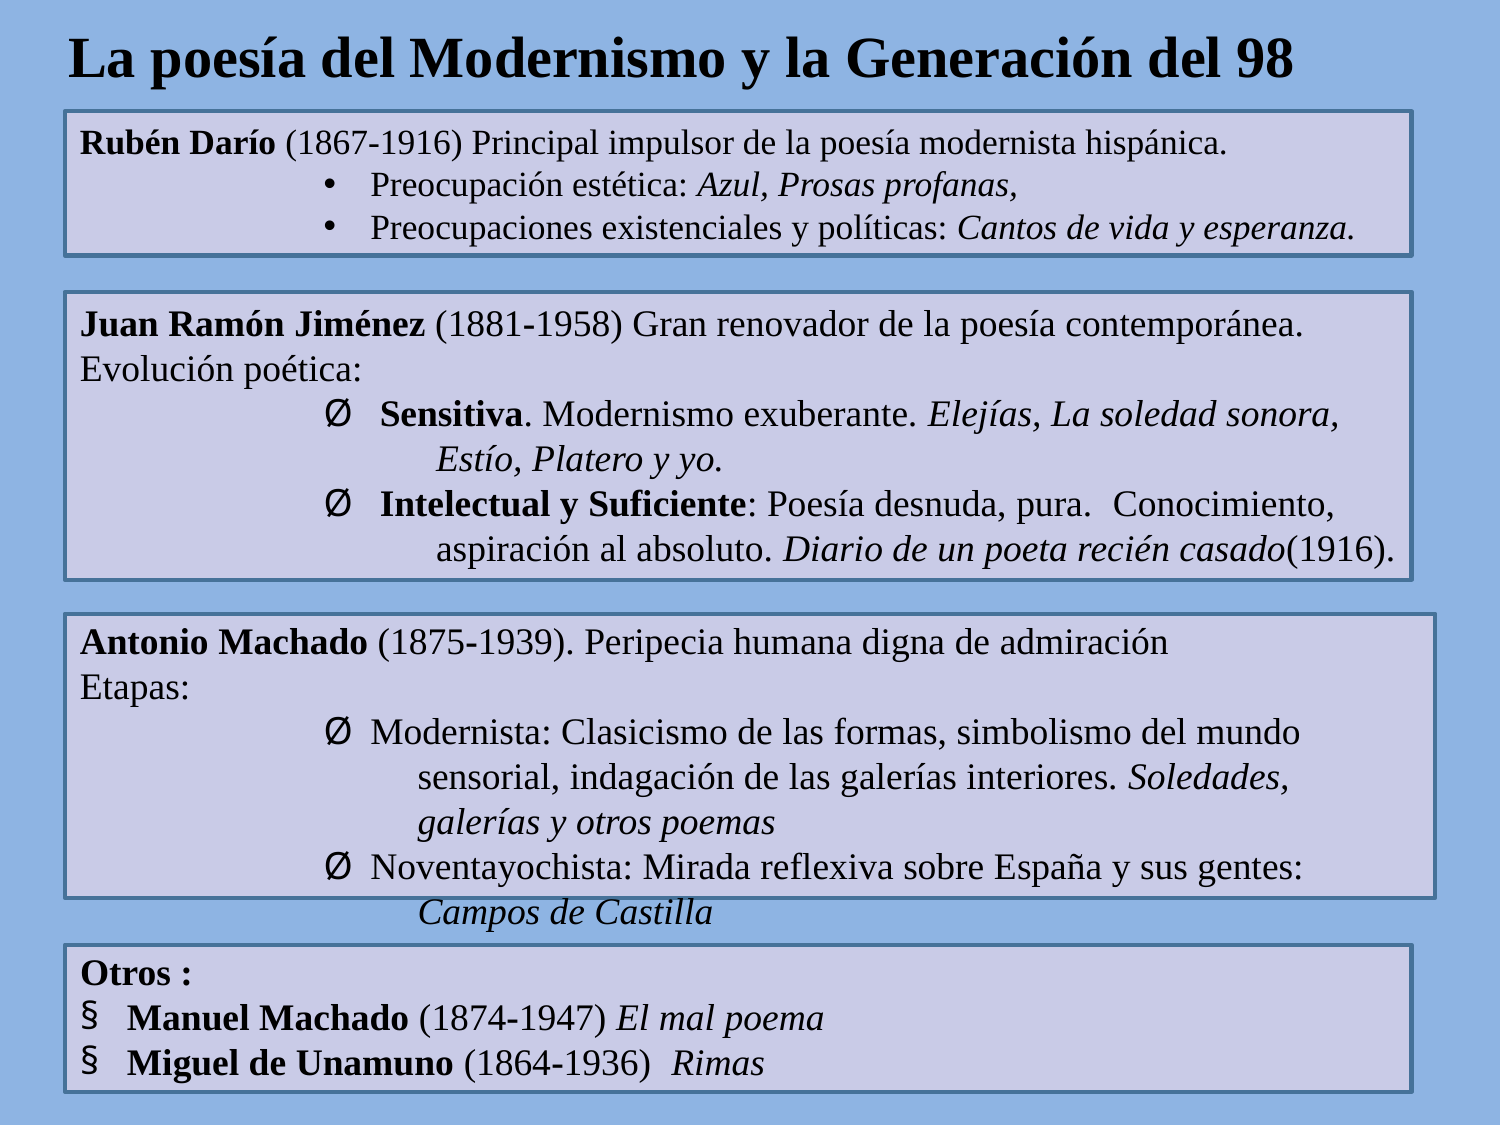

La poesía del Modernismo y la Generación del 98
Rubén Darío (1867-1916) Principal impulsor de la poesía modernista hispánica.
Preocupación estética: Azul, Prosas profanas,
Preocupaciones existenciales y políticas: Cantos de vida y esperanza.
Juan Ramón Jiménez (1881-1958) Gran renovador de la poesía contemporánea.
Evolución poética:
Sensitiva. Modernismo exuberante. Elejías, La soledad sonora, Estío, Platero y yo.
Intelectual y Suficiente: Poesía desnuda, pura. Conocimiento, aspiración al absoluto. Diario de un poeta recién casado(1916).
Antonio Machado (1875-1939). Peripecia humana digna de admiración
Etapas:
Modernista: Clasicismo de las formas, simbolismo del mundo sensorial, indagación de las galerías interiores. Soledades, galerías y otros poemas
Noventayochista: Mirada reflexiva sobre España y sus gentes: Campos de Castilla
Otros :
Manuel Machado (1874-1947) El mal poema
Miguel de Unamuno (1864-1936) Rimas